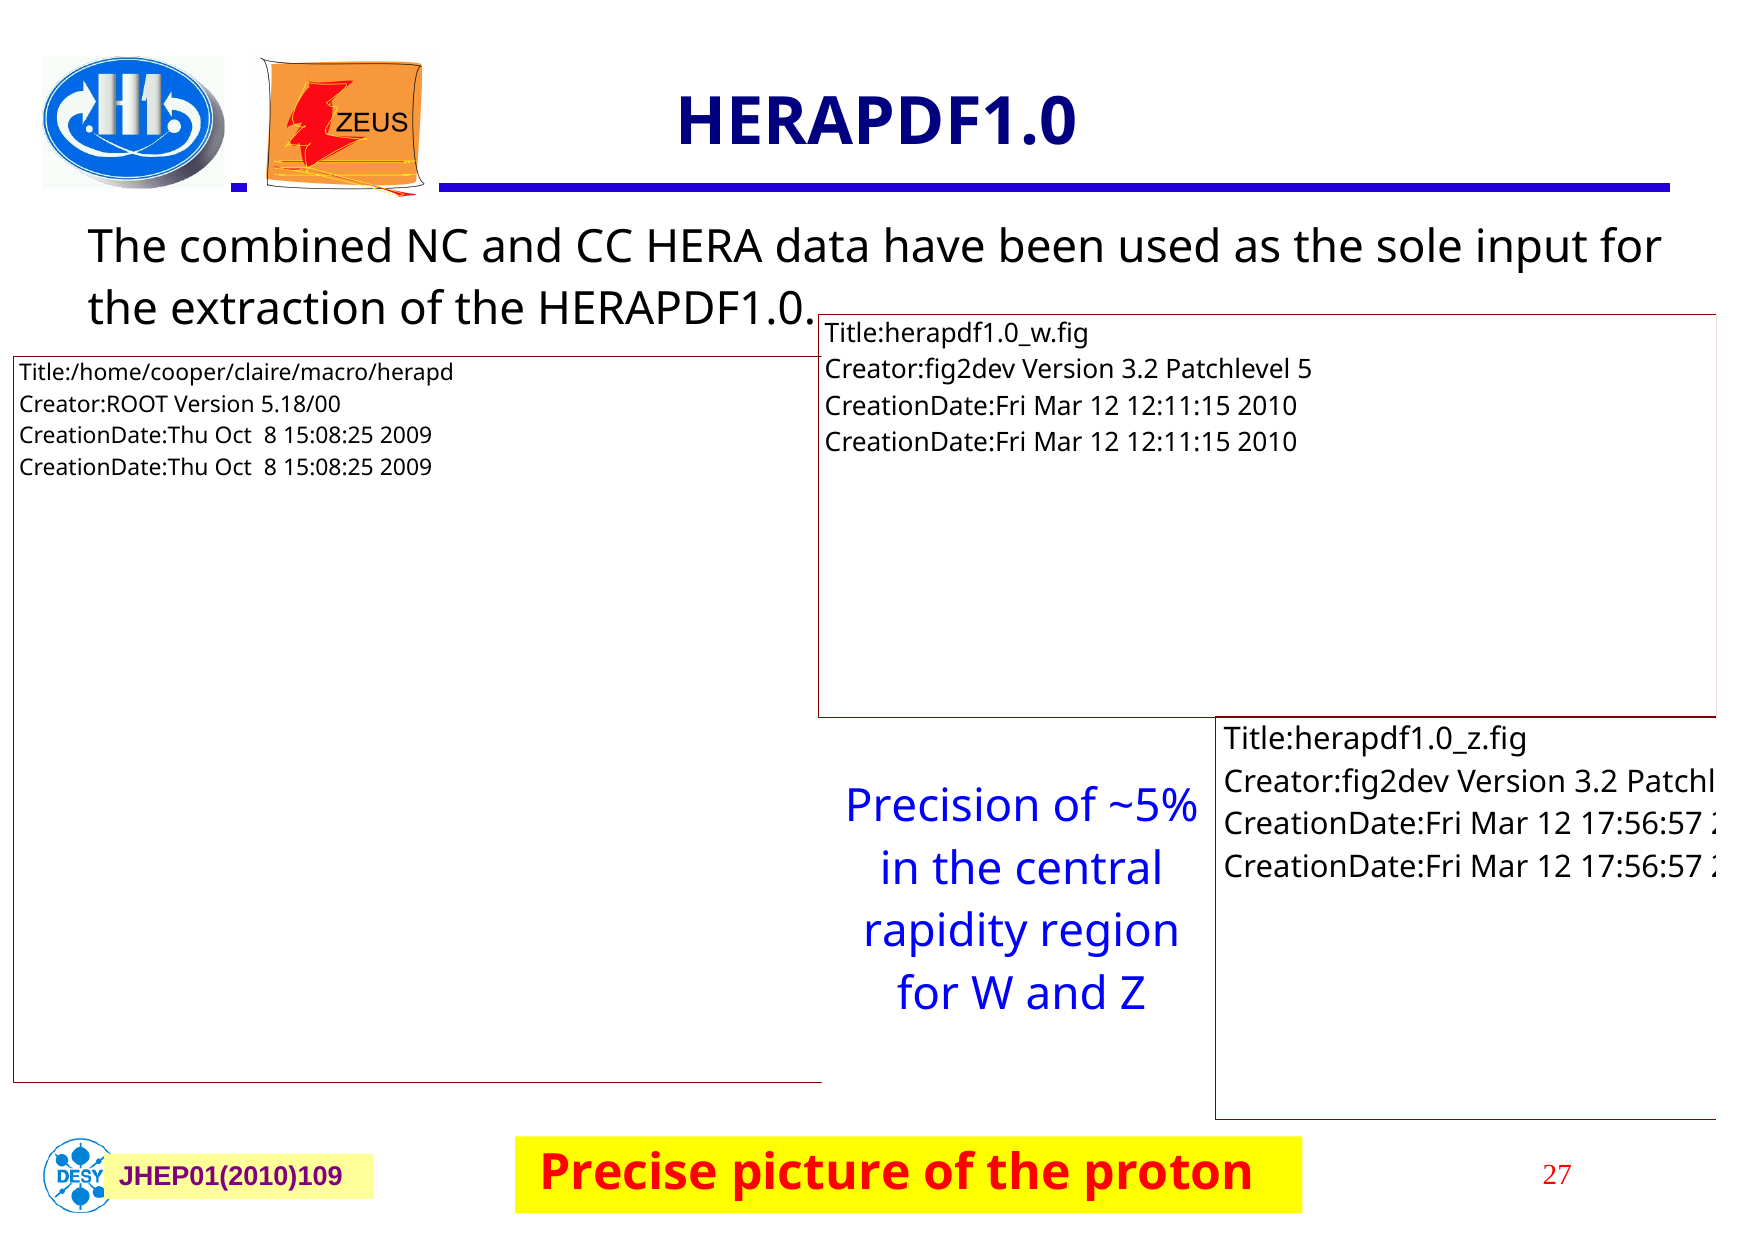

# HERAPDF1.0
The combined NC and CC HERA data have been used as the sole input for the extraction of the HERAPDF1.0.
Precision of ~5% in the central rapidity region for W and Z
 Precise picture of the proton
JHEP01(2010)109